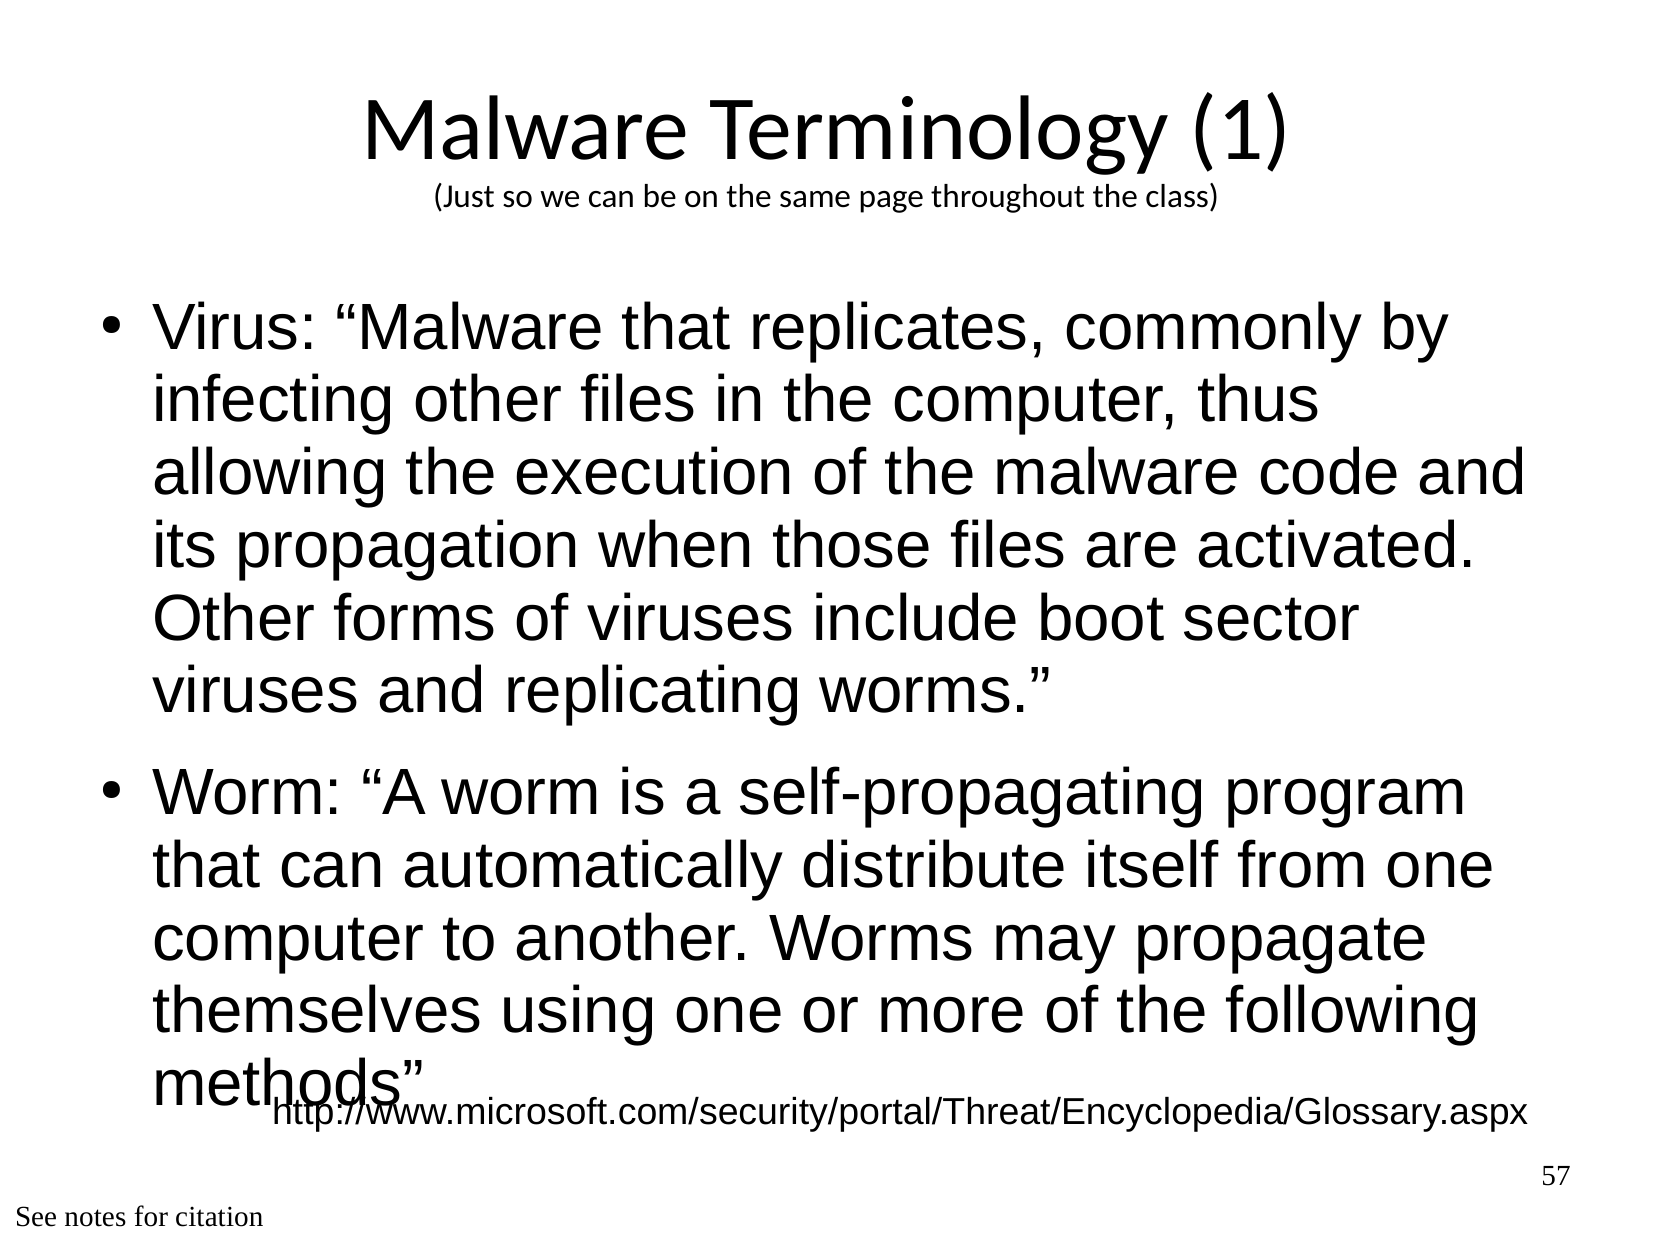

# Malware Terminology (1) (Just so we can be on the same page throughout the class)
Virus: “Malware that replicates, commonly by infecting other files in the computer, thus allowing the execution of the malware code and its propagation when those files are activated. Other forms of viruses include boot sector viruses and replicating worms.”
Worm: “A worm is a self-propagating program that can automatically distribute itself from one computer to another. Worms may propagate themselves using one or more of the following methods”
http://www.microsoft.com/security/portal/Threat/Encyclopedia/Glossary.aspx
57
See notes for citation